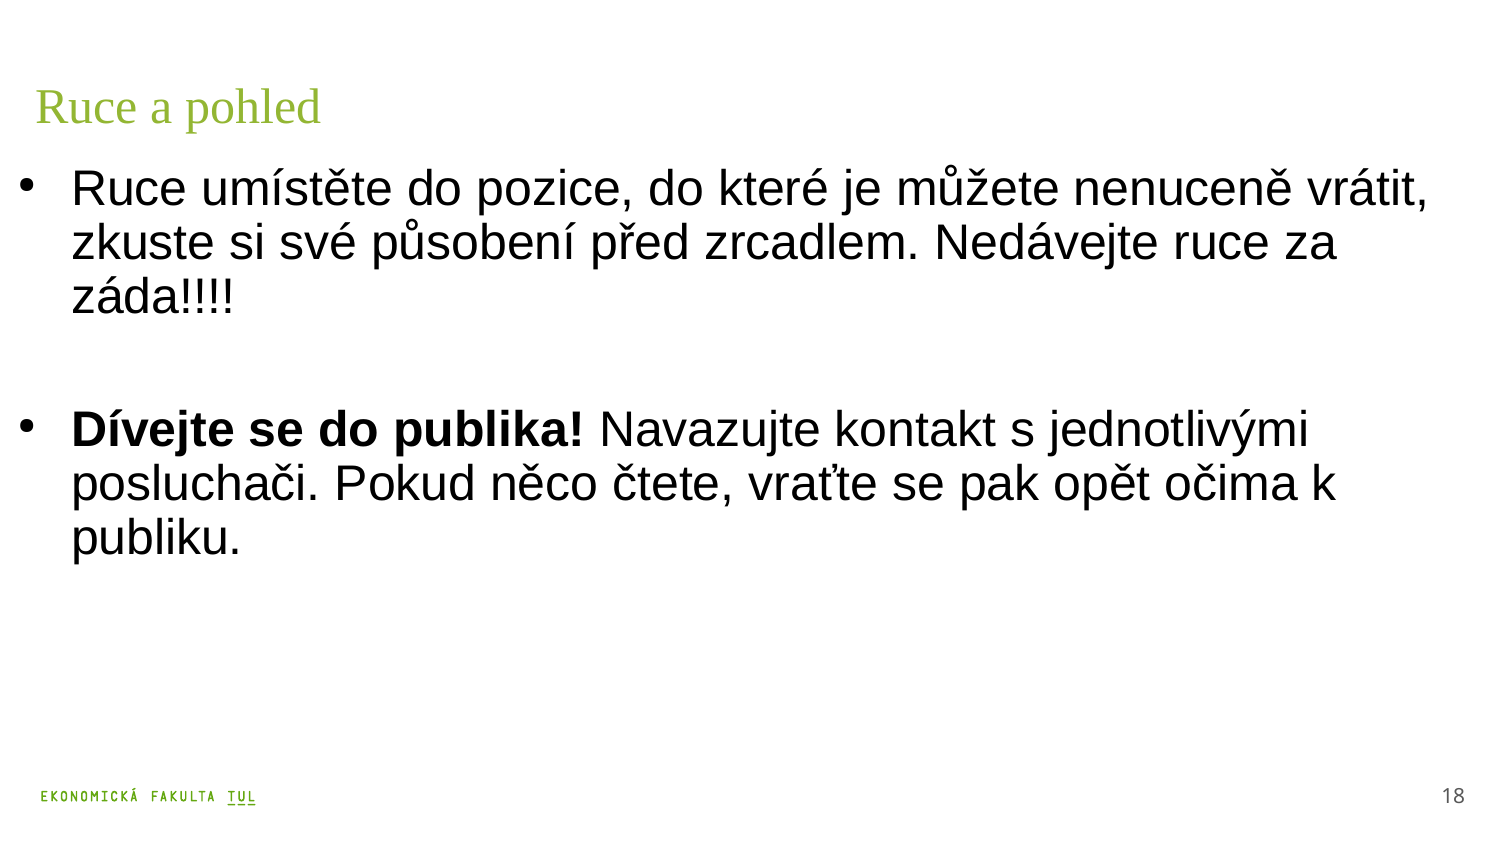

# Ruce a pohled
Ruce umístěte do pozice, do které je můžete nenuceně vrátit, zkuste si své působení před zrcadlem. Nedávejte ruce za záda!!!!
Dívejte se do publika! Navazujte kontakt s jednotlivými posluchači. Pokud něco čtete, vraťte se pak opět očima k publiku.
18